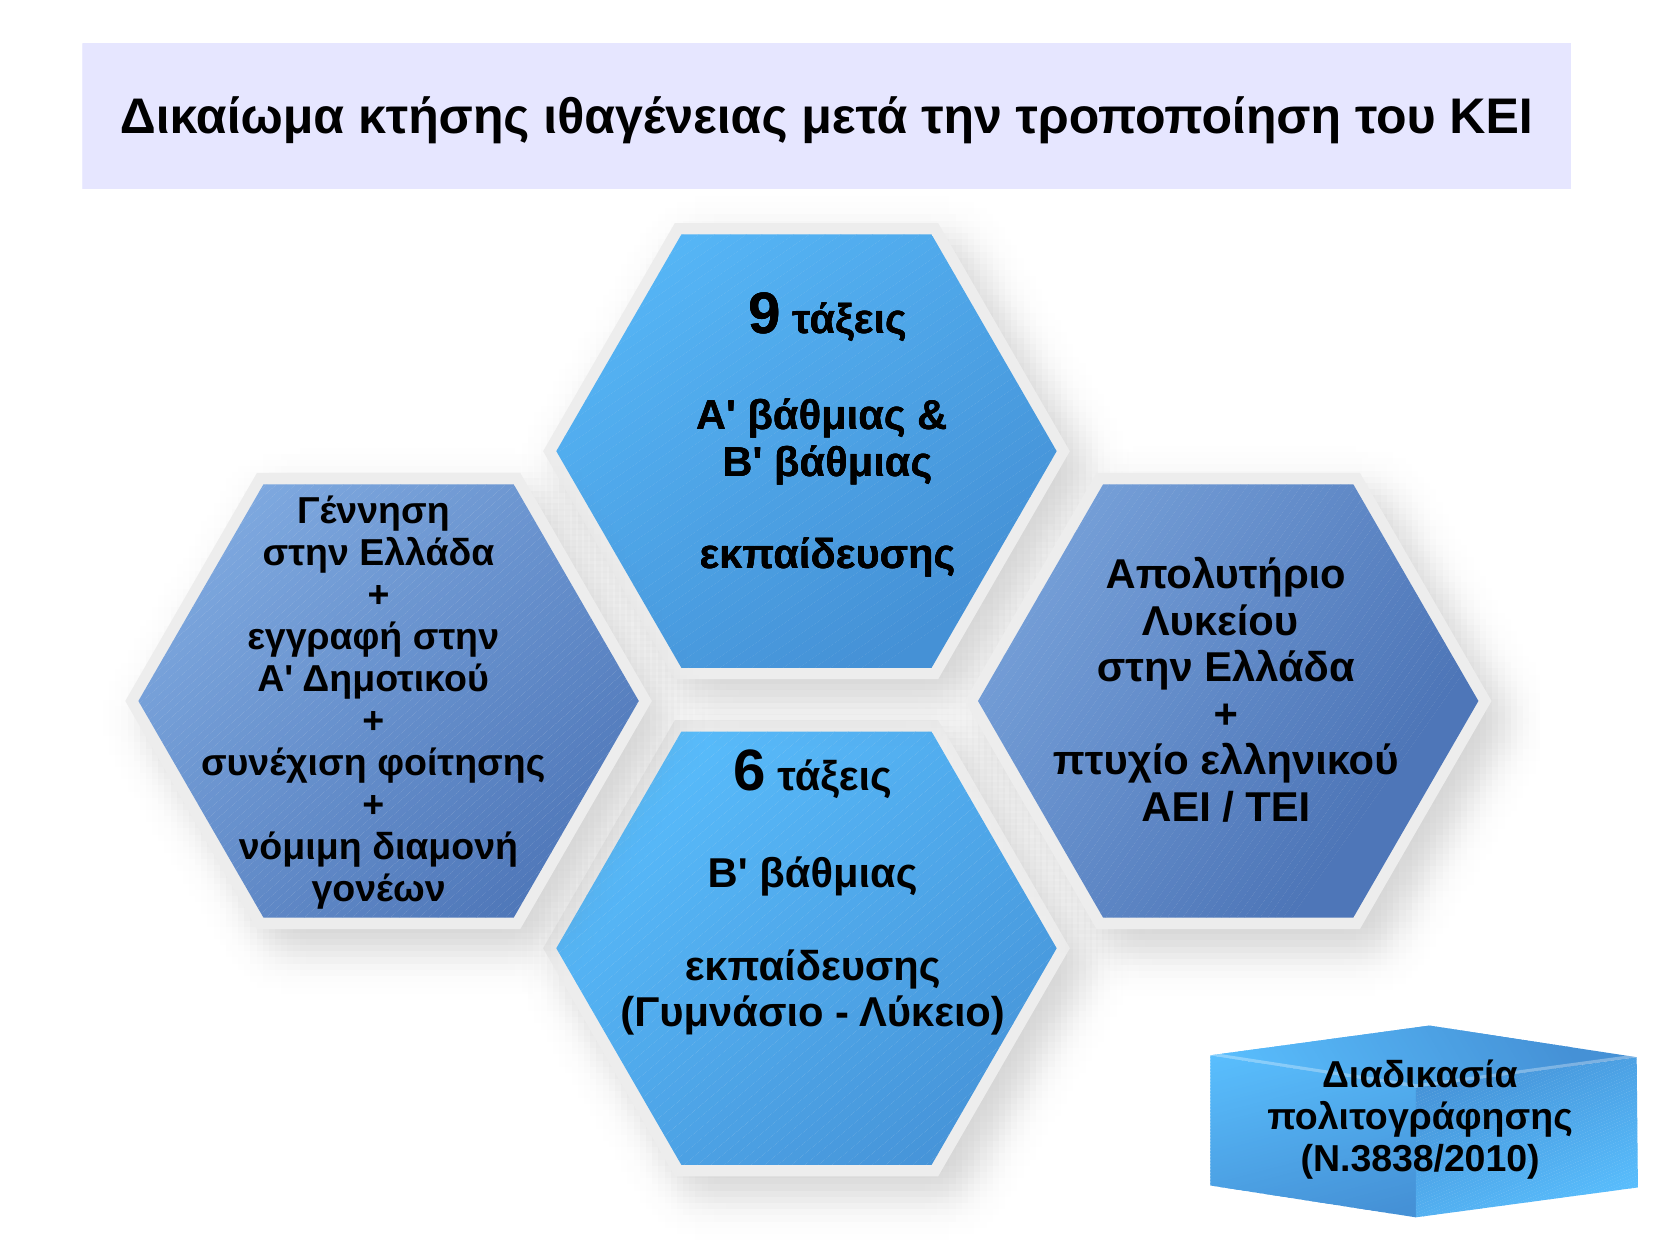

# Δικαίωμα κτήσης ιθαγένειας μετά την τροποποίηση του ΚΕΙ
Δικαίωμα κτήσης ιθαγένειας μετά την τροποποίηση του ΚΕΙ
Δικαίωμα κτήσης ιθαγένειας μετά την τροποποίηση του ΚΕΙ
9 τάξεις
Α' βάθμιας &
Β' βάθμιας
εκπαίδευσης
9 τάξεις
Α' βάθμιας &
Β' βάθμιας
εκπαίδευσης
9 τάξεις
Α' βάθμιας &
Β' βάθμιας
εκπαίδευσης
Γέννηση
στην Ελλάδα
+
εγγραφή στην
Α' Δημοτικού
+
συνέχιση φοίτησης
+
νόμιμη διαμονή γονέων
Απολυτήριο Λυκείου
στην Ελλάδα
+
πτυχίο ελληνικού ΑΕΙ / ΤΕΙ
6 τάξεις
Β' βάθμιας
εκπαίδευσης
(Γυμνάσιο - Λύκειο)
Διαδικασία πολιτογράφησης
(Ν.3838/2010)